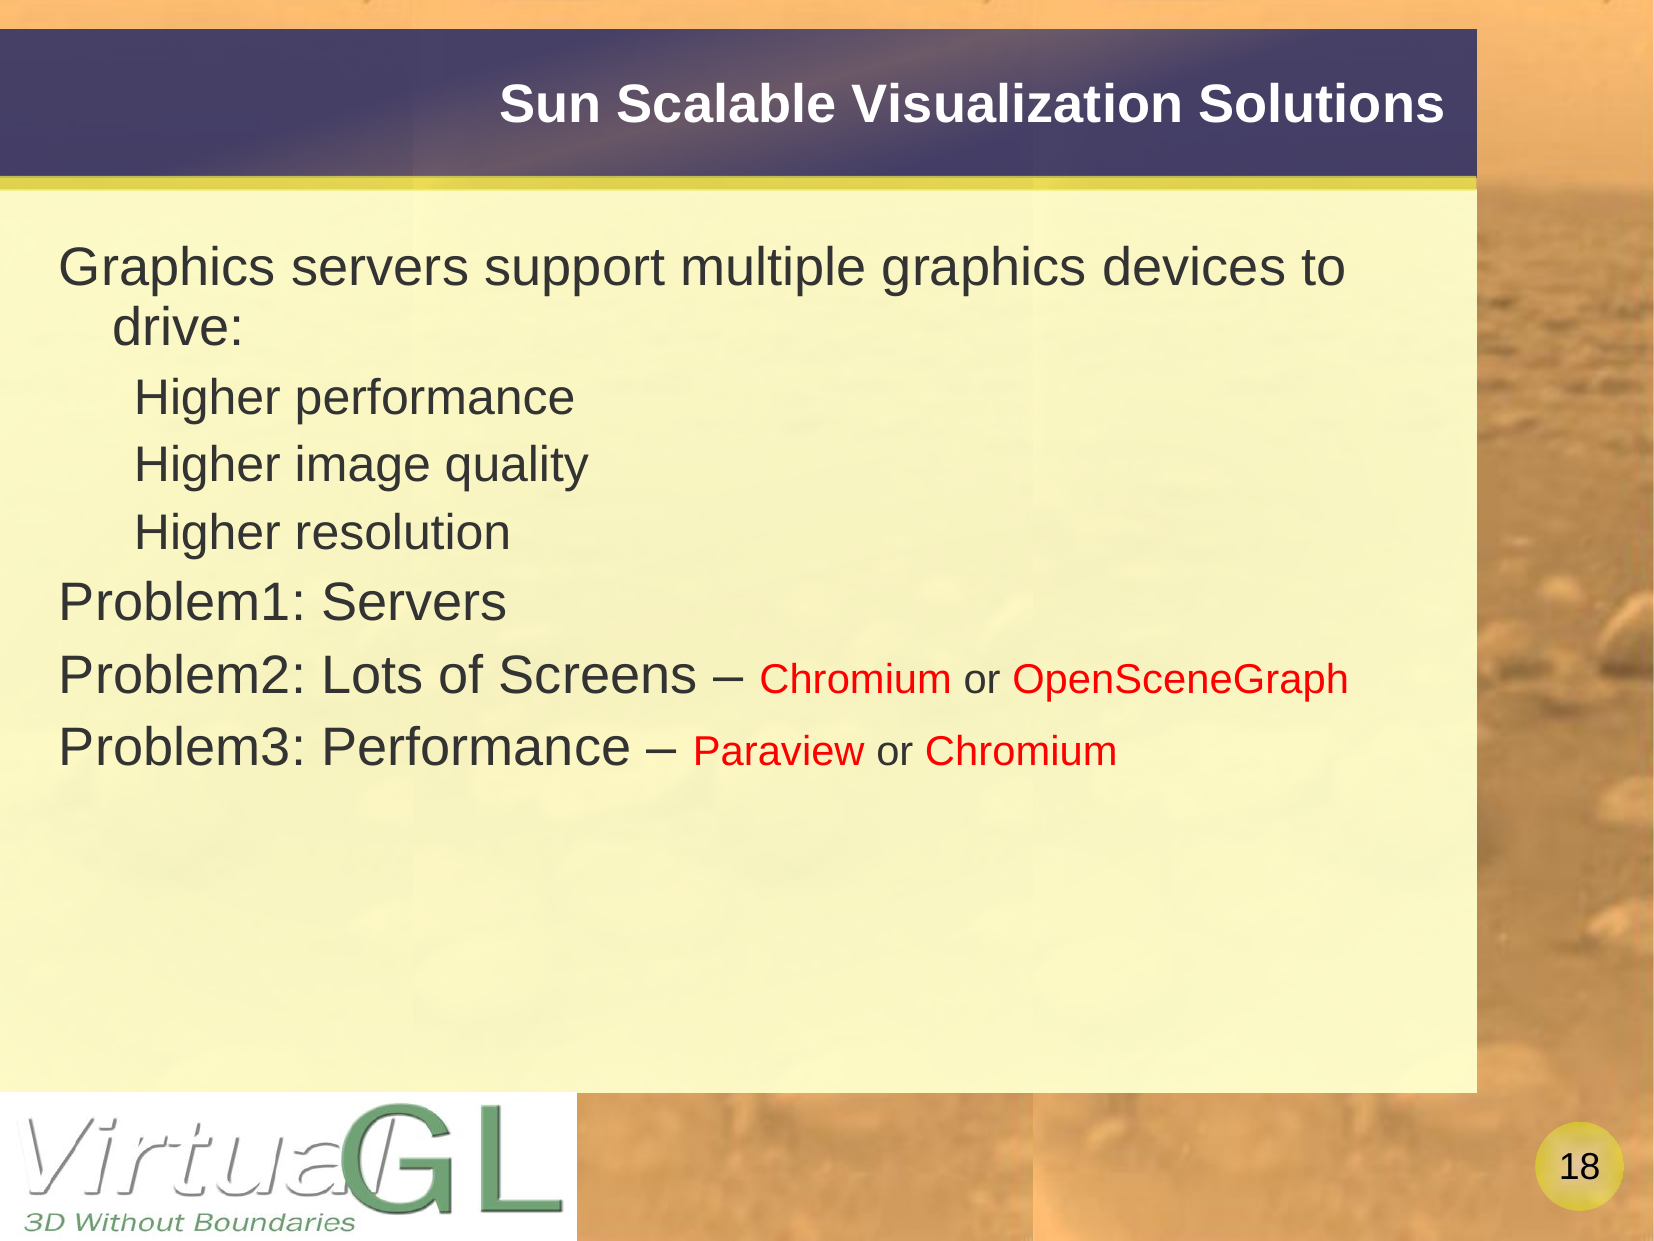

# Sun Scalable Visualization Solutions
Graphics servers support multiple graphics devices to drive:
Higher performance
Higher image quality
Higher resolution
Problem1: Servers
Problem2: Lots of Screens – Chromium or OpenSceneGraph
Problem3: Performance – Paraview or Chromium